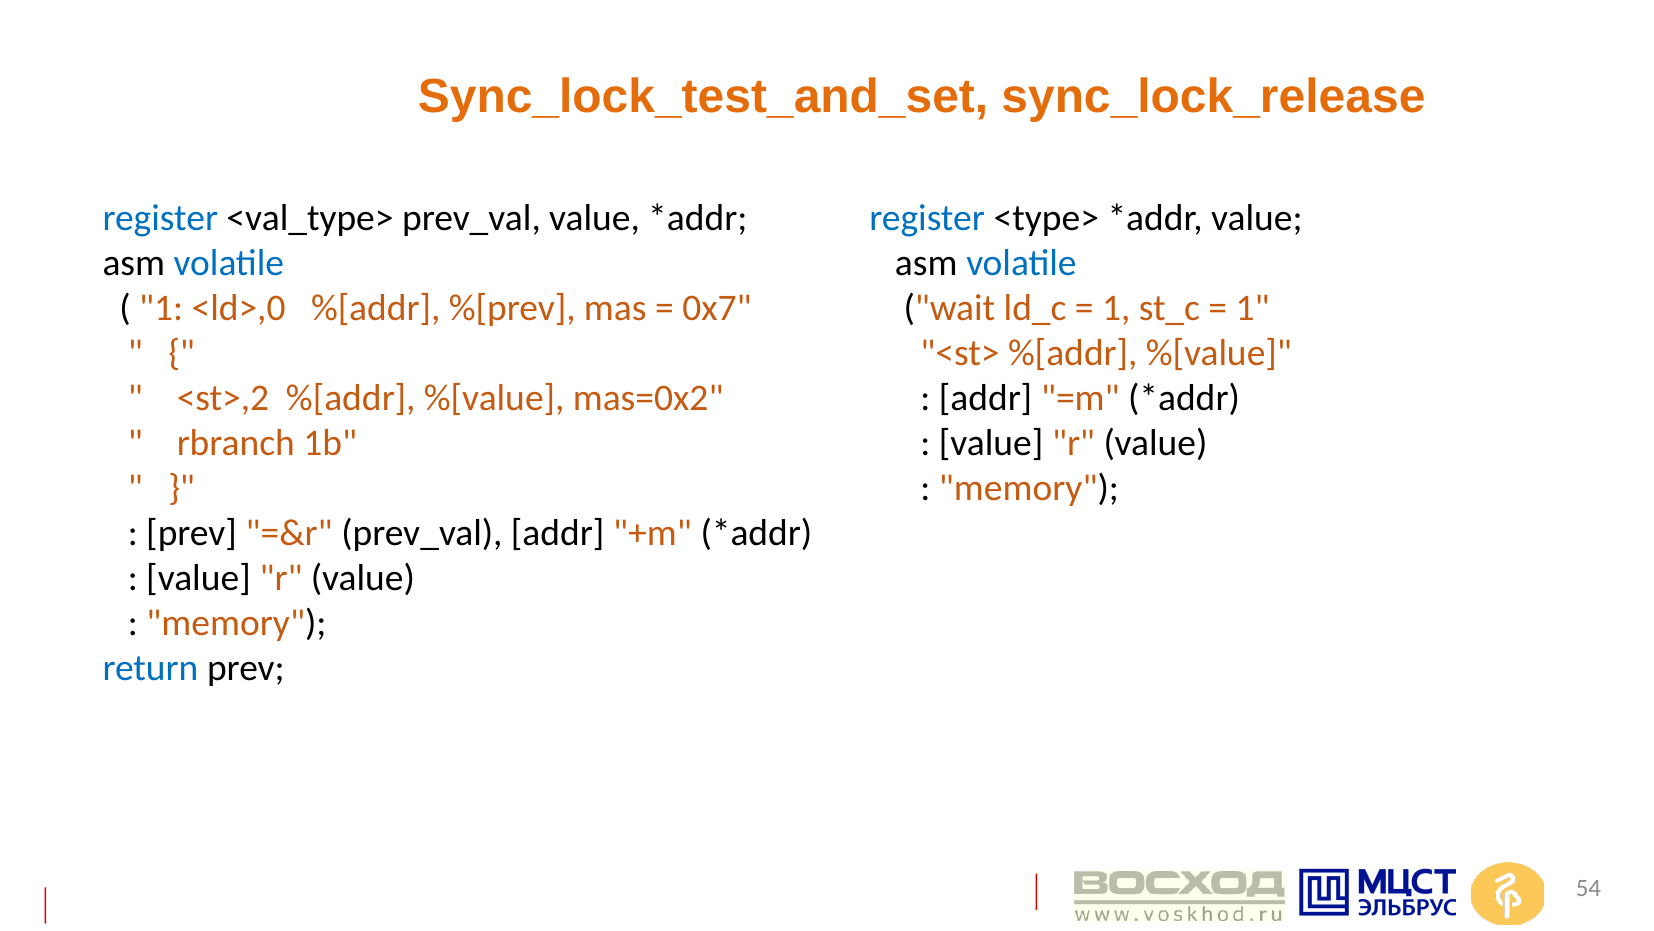

Sync_lock_test_and_set, sync_lock_release
 register <val_type> prev_val, value, *addr;
 asm volatile
 ( "1: <ld>,0 %[addr], %[prev], mas = 0x7"
 " {"
 " <st>,2 %[addr], %[value], mas=0x2"
 " rbranch 1b"
 " }"
 : [prev] "=&r" (prev_val), [addr] "+m" (*addr)
 : [value] "r" (value)
 : "memory");
 return prev;
 register <type> *addr, value;
 asm volatile
 ("wait ld_c = 1, st_c = 1"
 "<st> %[addr], %[value]"
 : [addr] "=m" (*addr)
 : [value] "r" (value)
 : "memory");